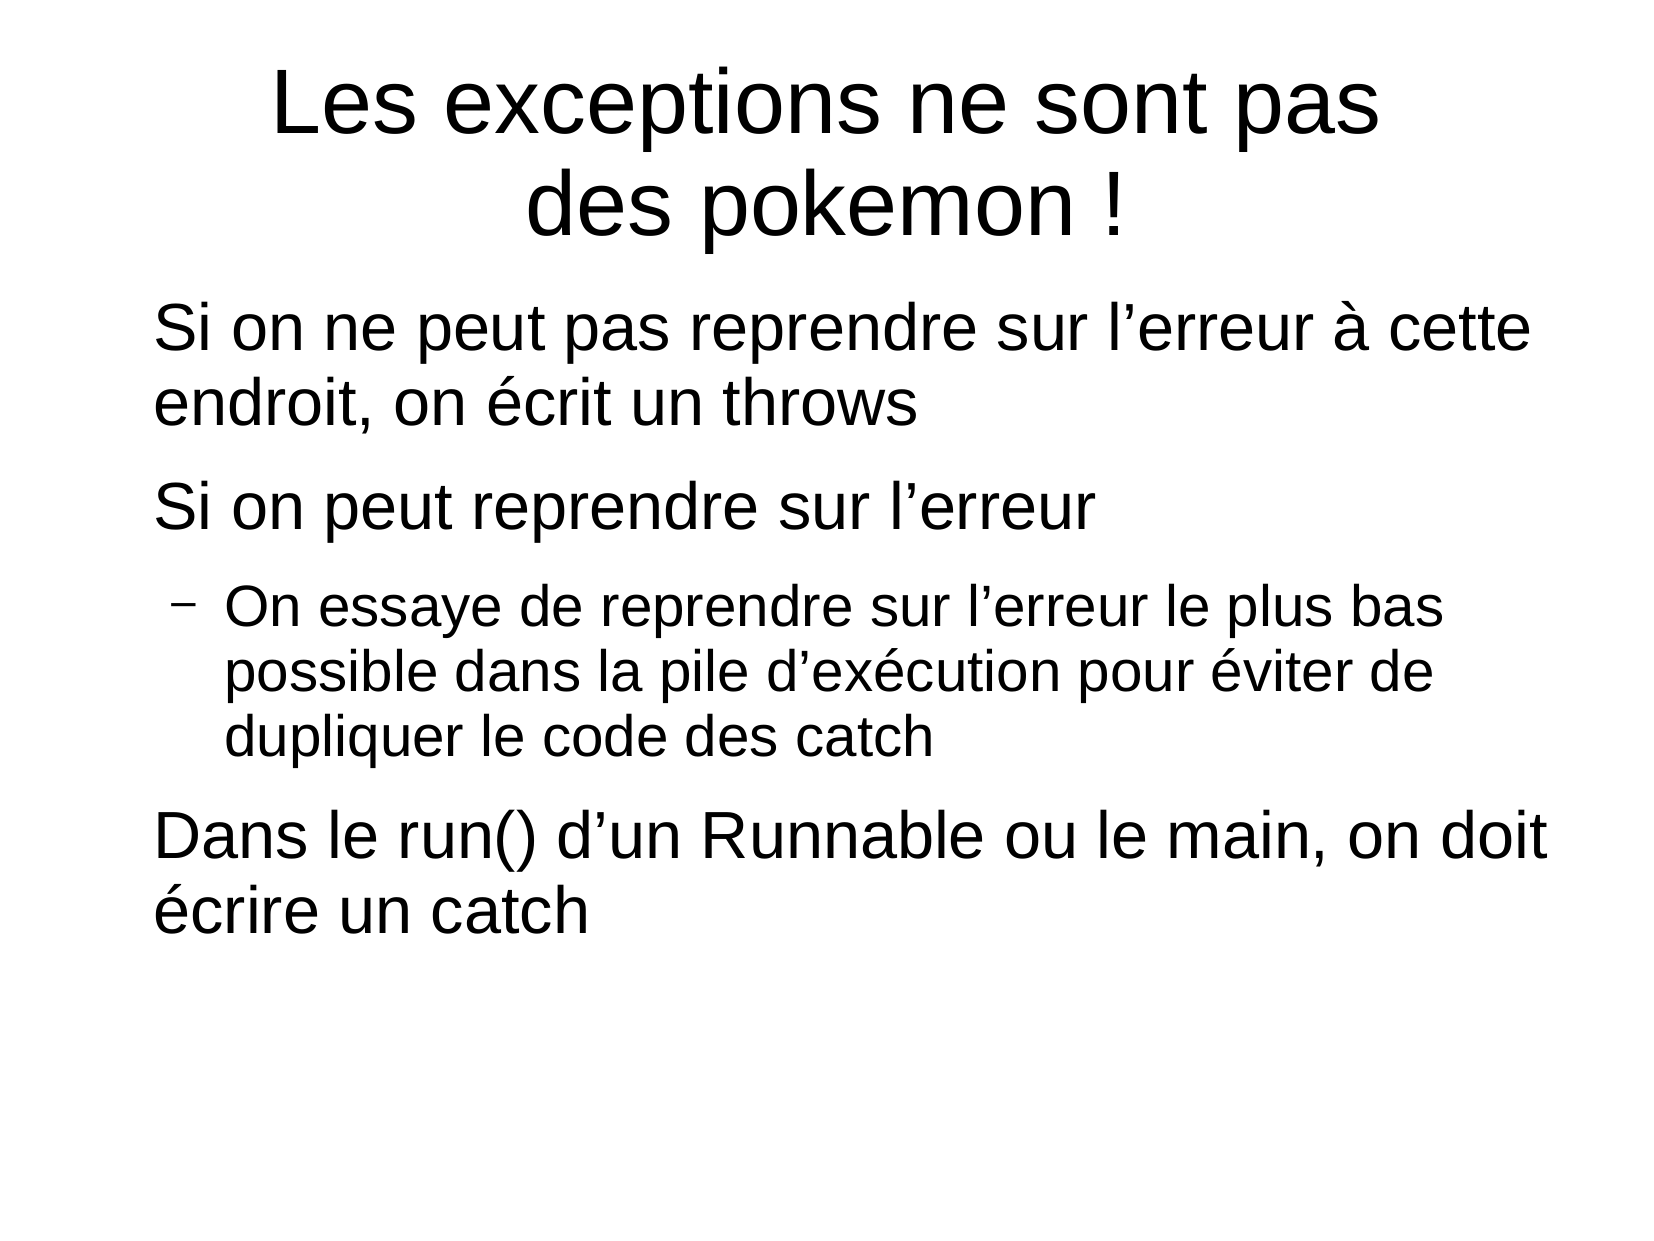

# Les exceptions ne sont pas des pokemon !
Si on ne peut pas reprendre sur l’erreur à cette endroit, on écrit un throws
Si on peut reprendre sur l’erreur
On essaye de reprendre sur l’erreur le plus bas possible dans la pile d’exécution pour éviter de dupliquer le code des catch
Dans le run() d’un Runnable ou le main, on doit écrire un catch